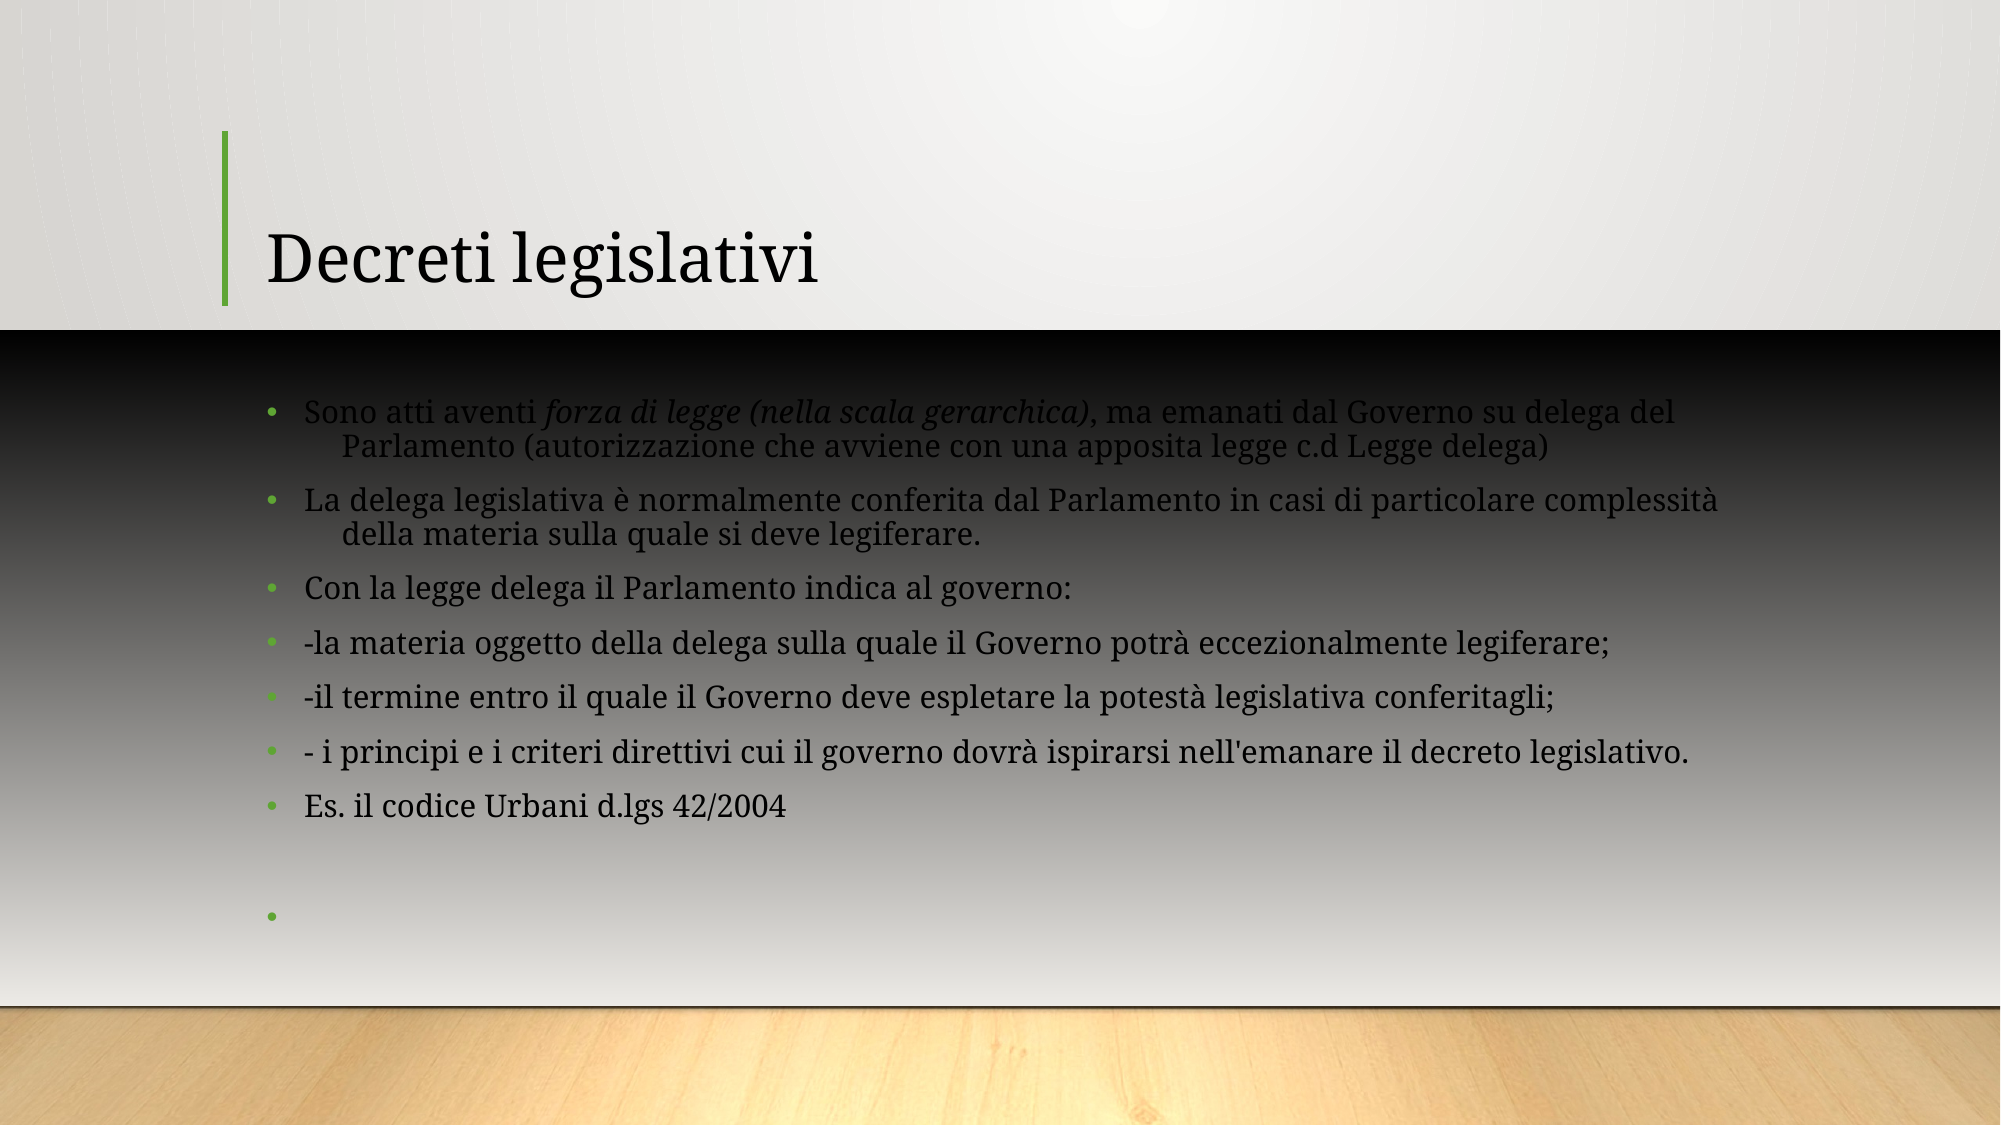

# Decreti legislativi
Sono atti aventi forza di legge (nella scala gerarchica), ma emanati dal Governo su delega del Parlamento (autorizzazione che avviene con una apposita legge c.d Legge delega)
La delega legislativa è normalmente conferita dal Parlamento in casi di particolare complessità della materia sulla quale si deve legiferare.
Con la legge delega il Parlamento indica al governo:
-la materia oggetto della delega sulla quale il Governo potrà eccezionalmente legiferare;
-il termine entro il quale il Governo deve espletare la potestà legislativa conferitagli;
- i principi e i criteri direttivi cui il governo dovrà ispirarsi nell'emanare il decreto legislativo.
Es. il codice Urbani d.lgs 42/2004